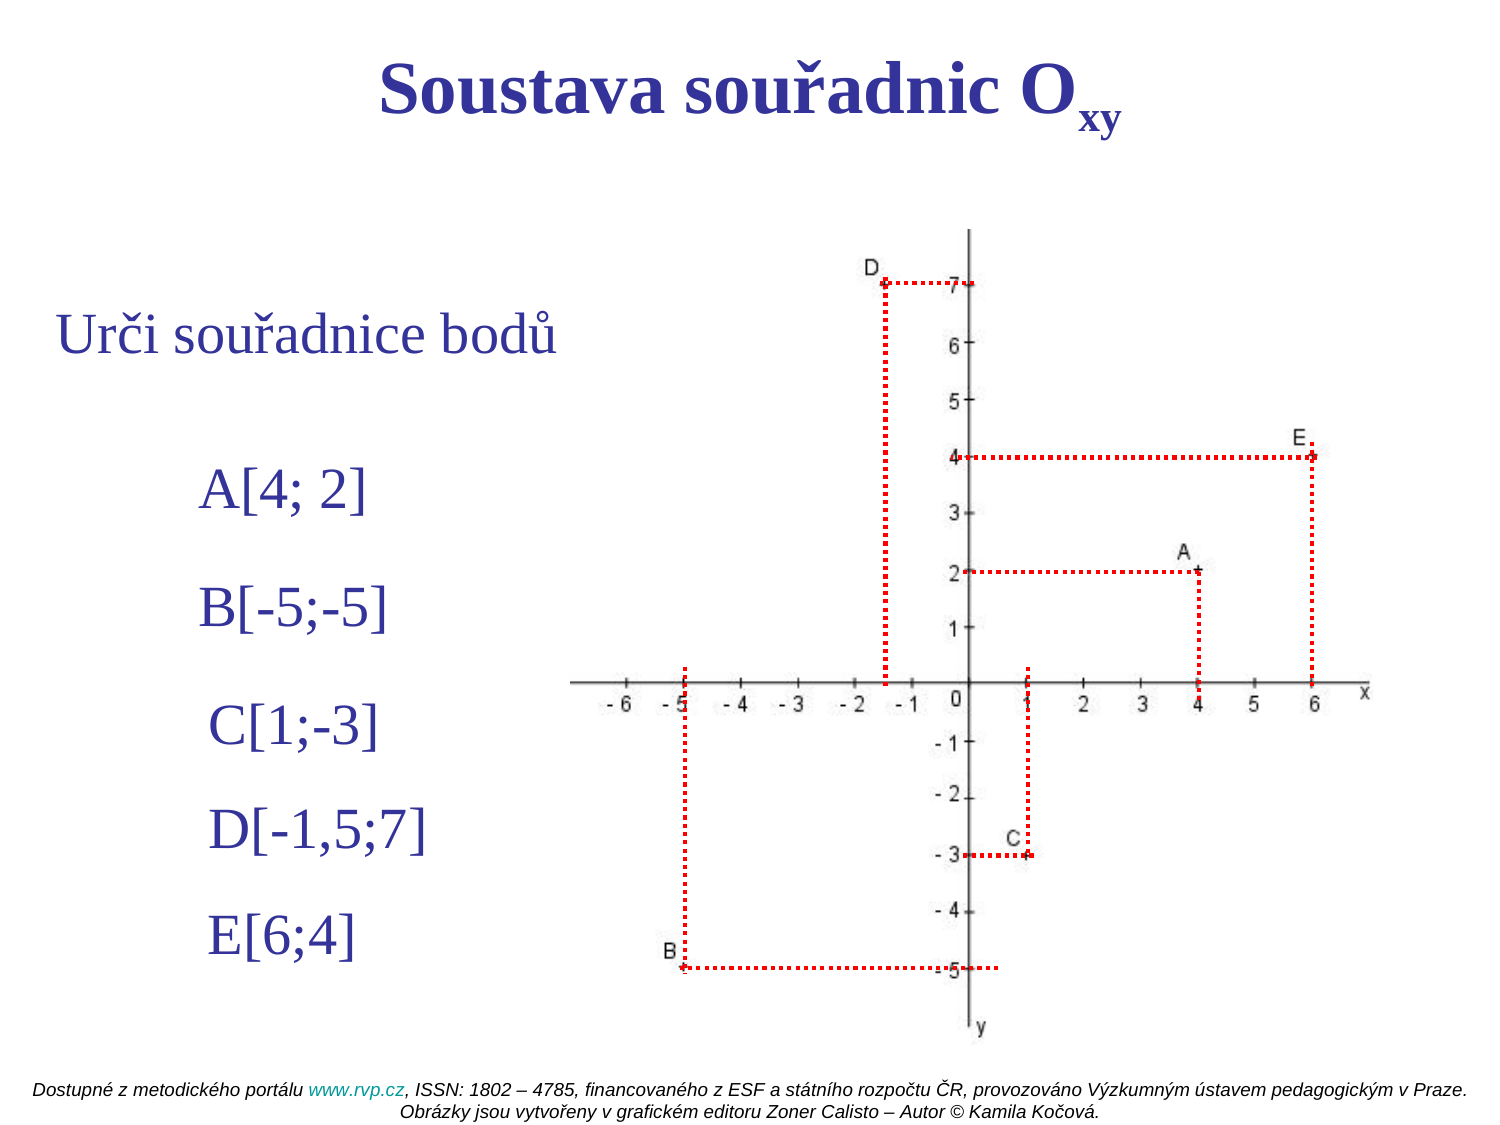

Soustava souřadnic Oxy
Urči souřadnice bodů
A[4; 2]
B[-5;-5]
C[1;-3]
D[-1,5;7]
E[6;4]
Dostupné z metodického portálu www.rvp.cz, ISSN: 1802 – 4785, financovaného z ESF a státního rozpočtu ČR, provozováno Výzkumným ústavem pedagogickým v Praze. Obrázky jsou vytvořeny v grafickém editoru Zoner Calisto – Autor © Kamila Kočová.